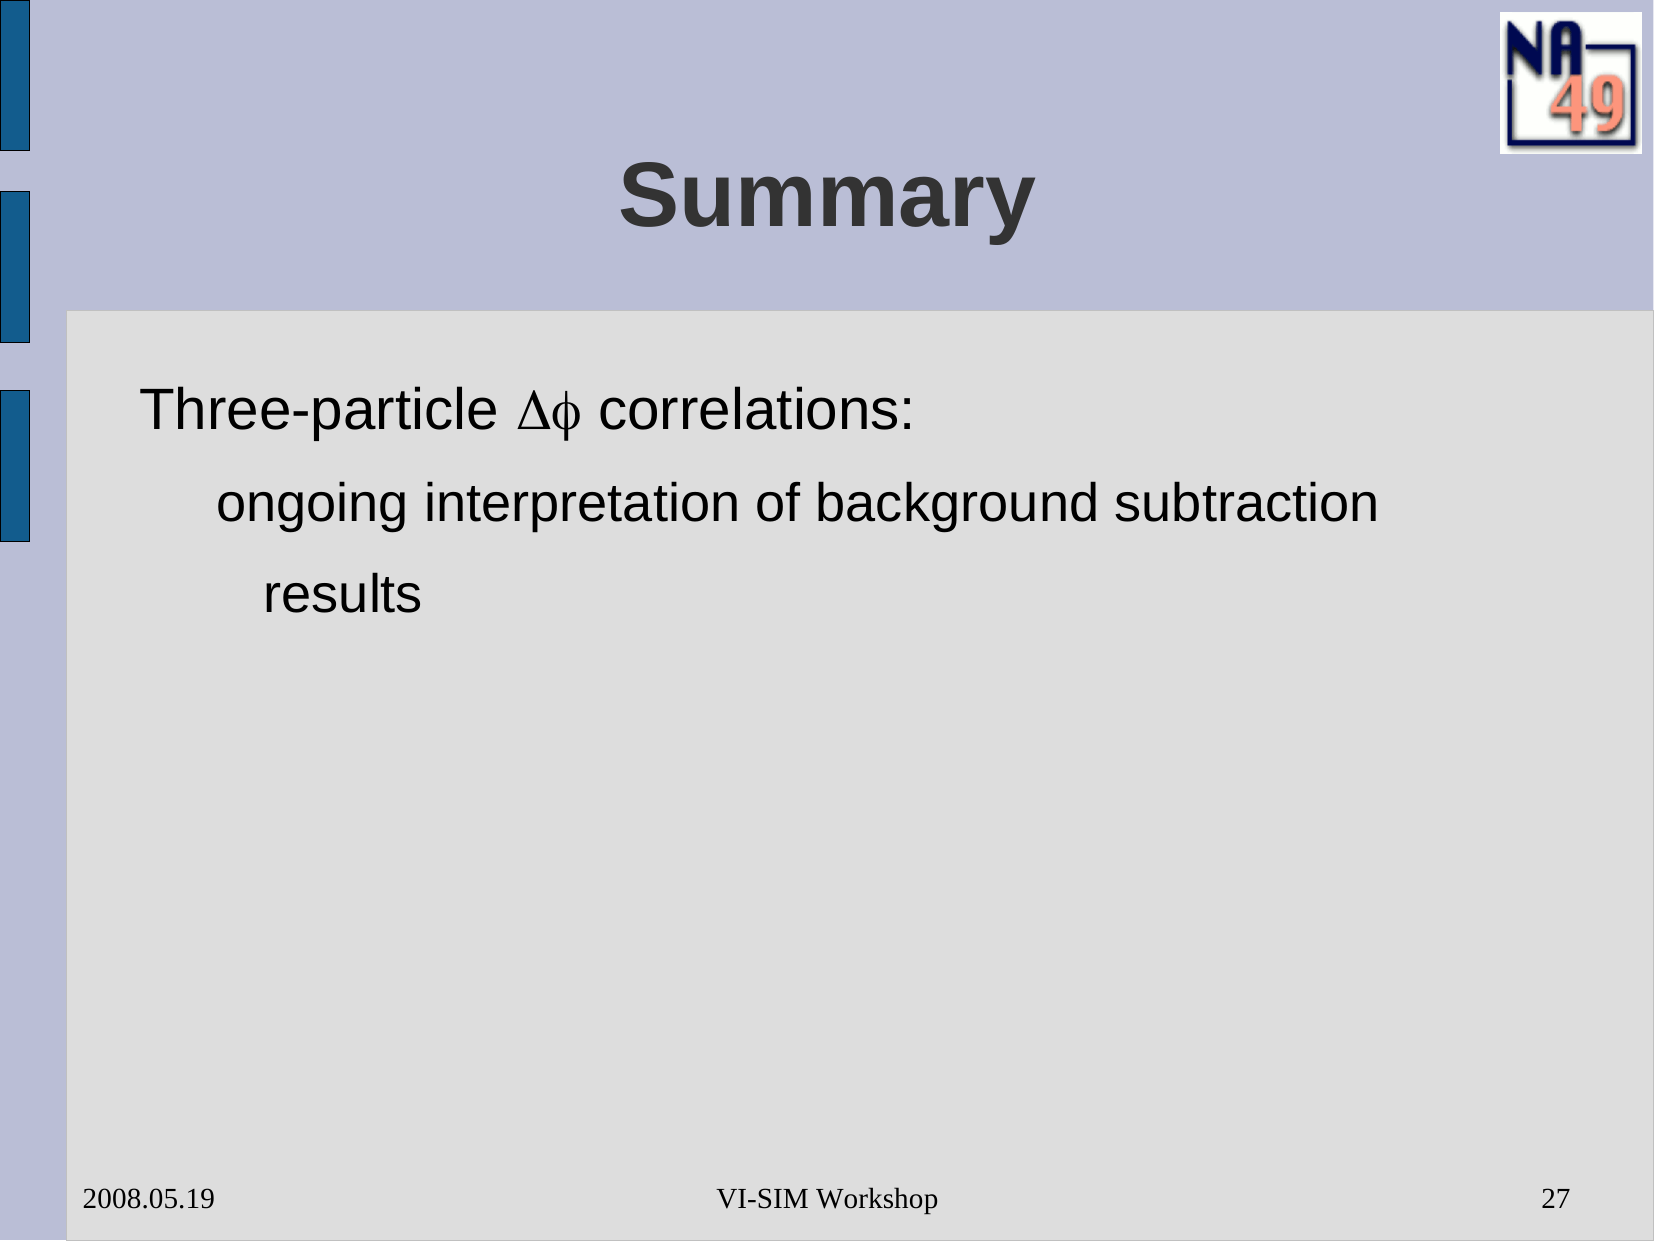

# Summary
Three-particle Df correlations:
ongoing interpretation of background subtraction results
2008.05.19
VI-SIM Workshop
27